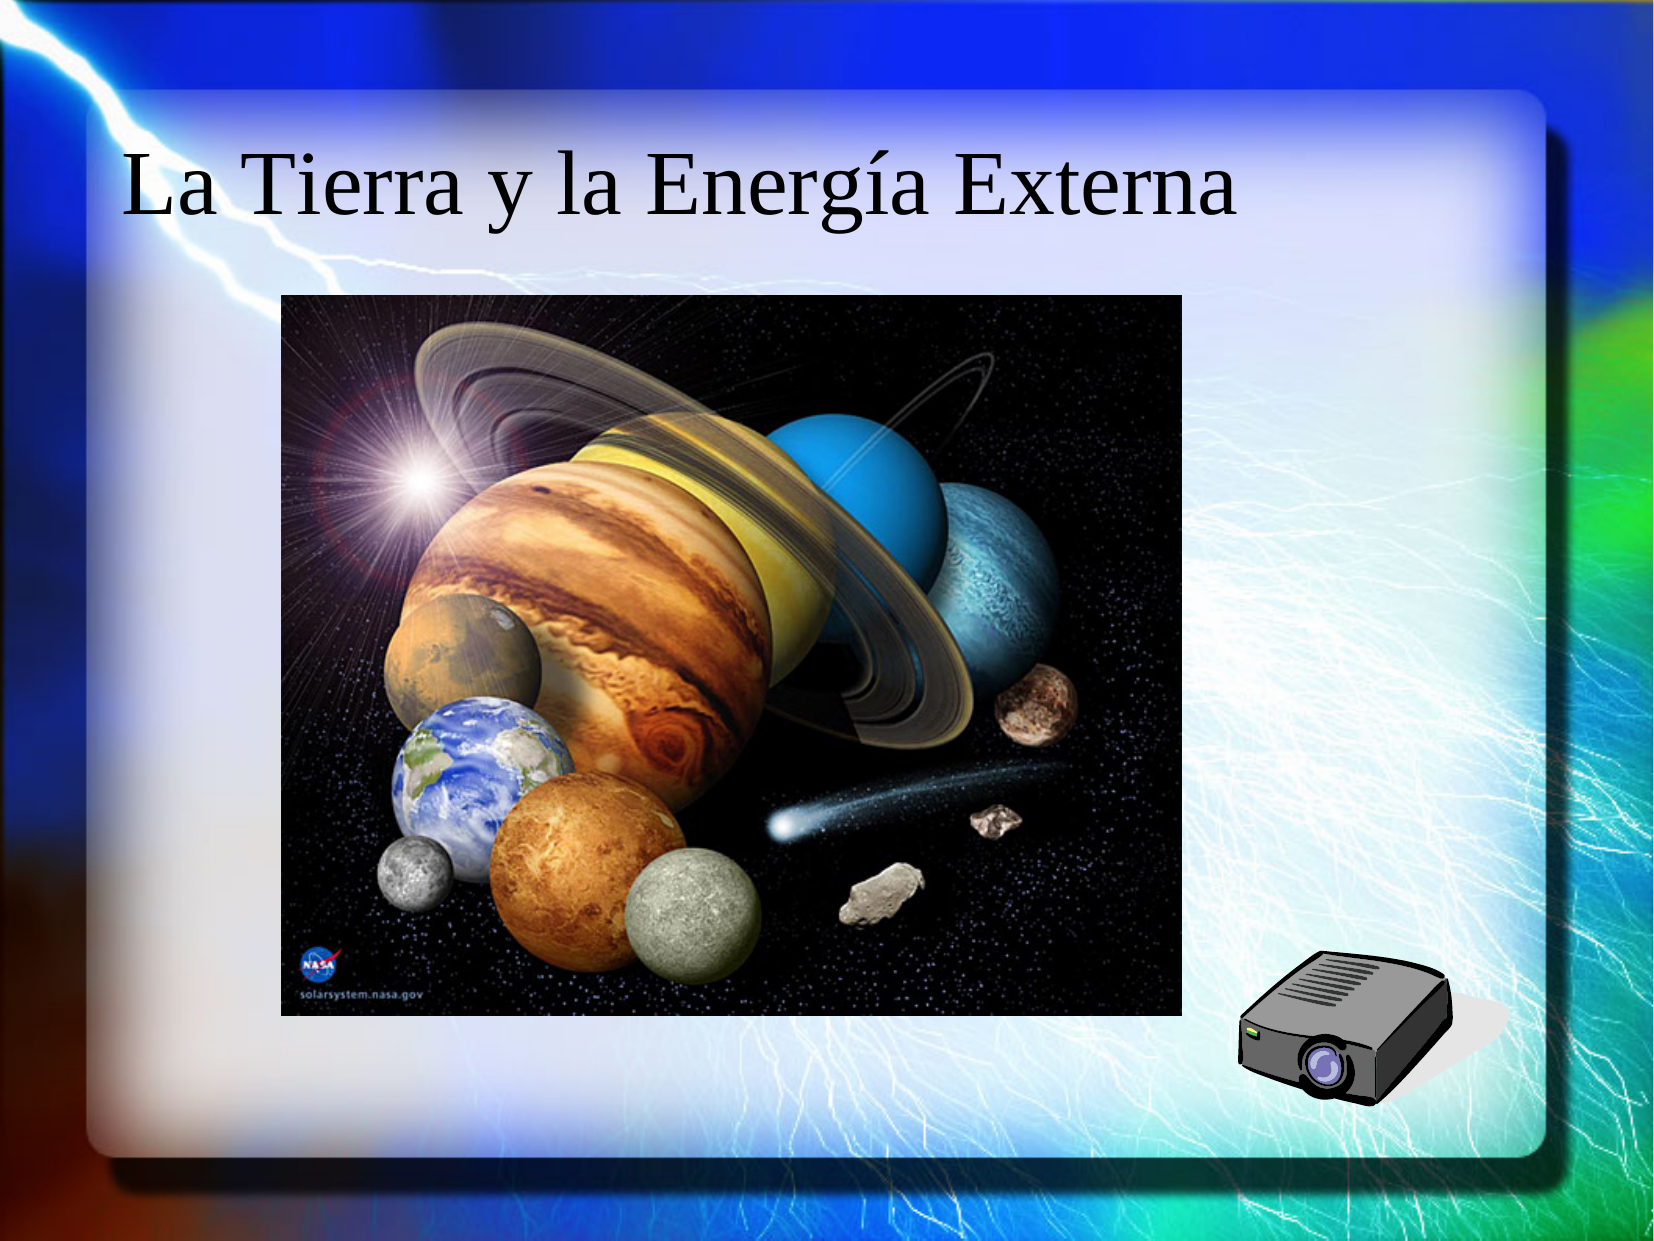

# La Tierra y la Energía Externa